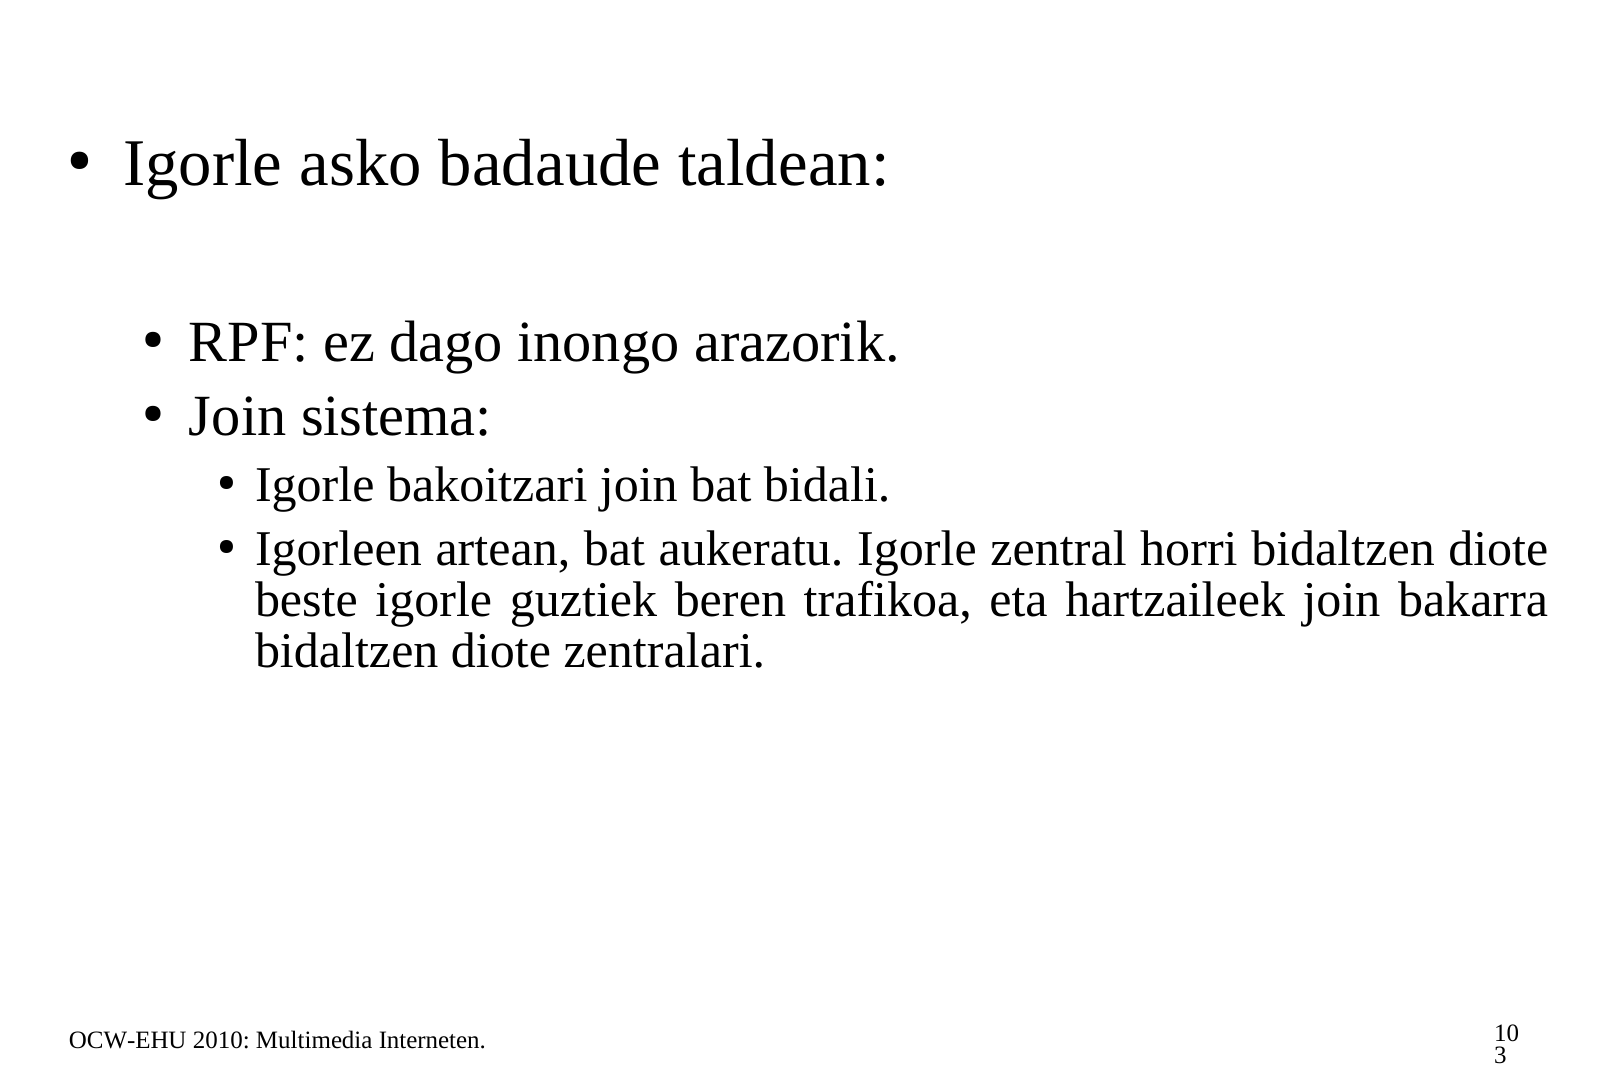

# Igorle asko badaude taldean:
RPF: ez dago inongo arazorik.
Join sistema:
Igorle bakoitzari join bat bidali.
Igorleen artean, bat aukeratu. Igorle zentral horri bidaltzen diote beste igorle guztiek beren trafikoa, eta hartzaileek join bakarra bidaltzen diote zentralari.
103